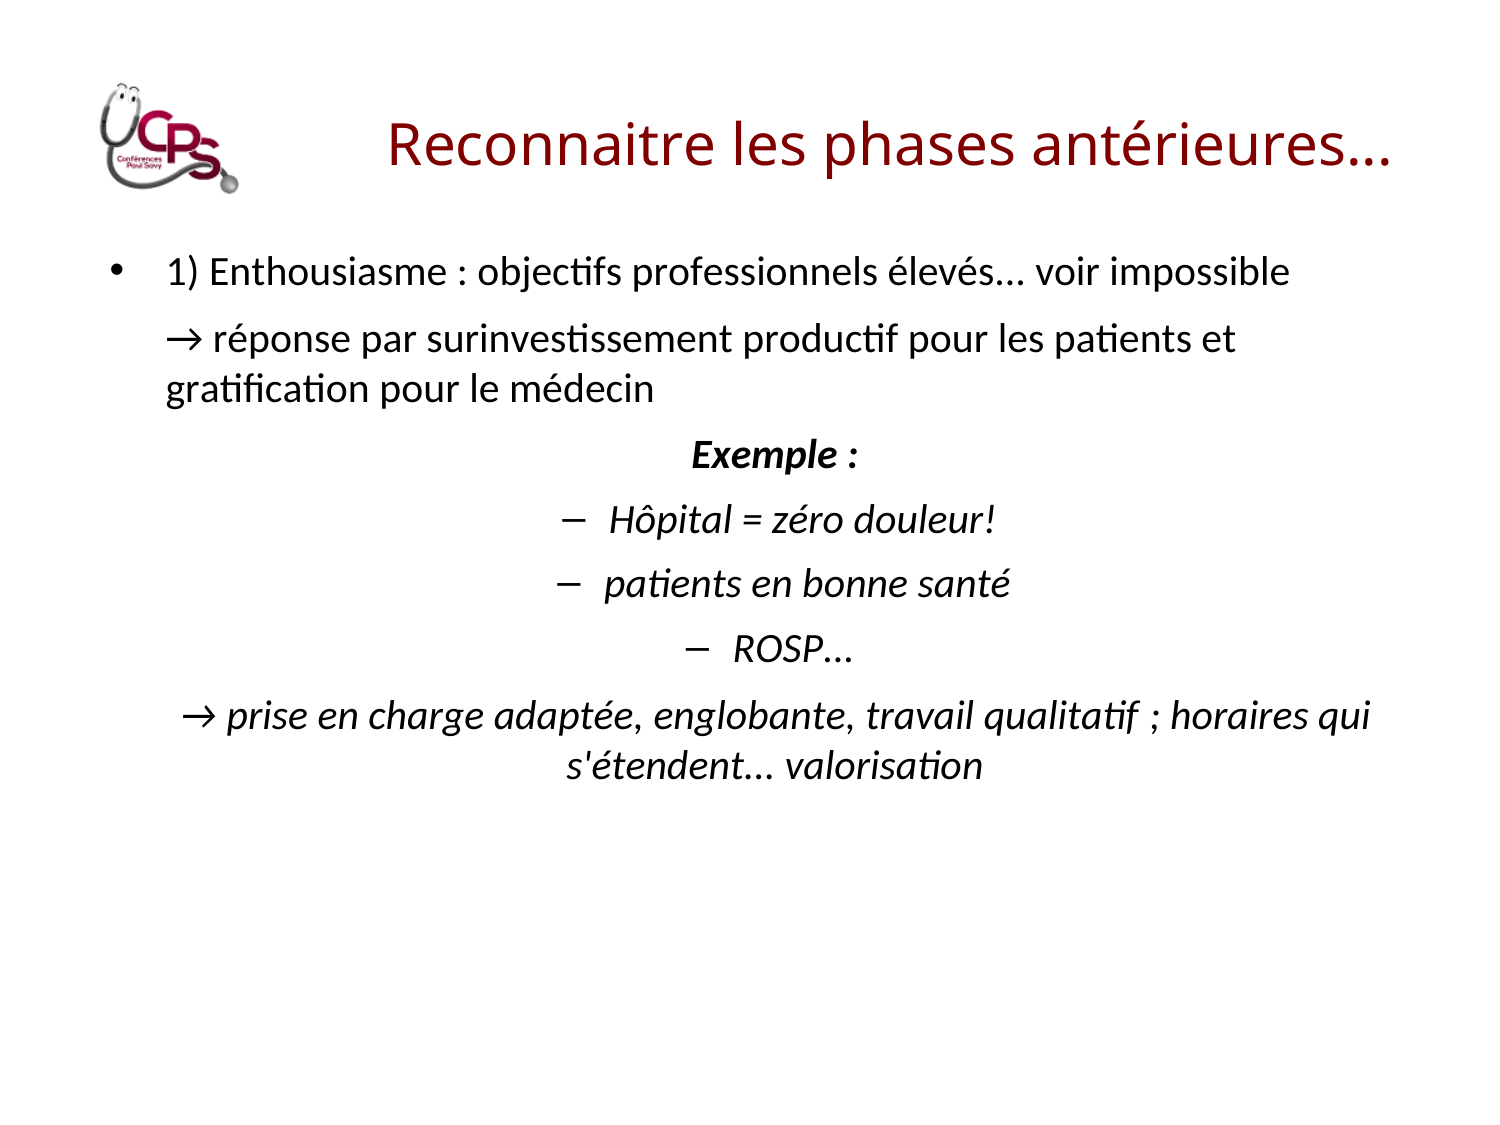

# Reconnaitre les phases antérieures...
1) Enthousiasme : objectifs professionnels élevés... voir impossible
→ réponse par surinvestissement productif pour les patients et gratification pour le médecin
Exemple :
Hôpital = zéro douleur!
patients en bonne santé
ROSP...
→ prise en charge adaptée, englobante, travail qualitatif ; horaires qui s'étendent... valorisation